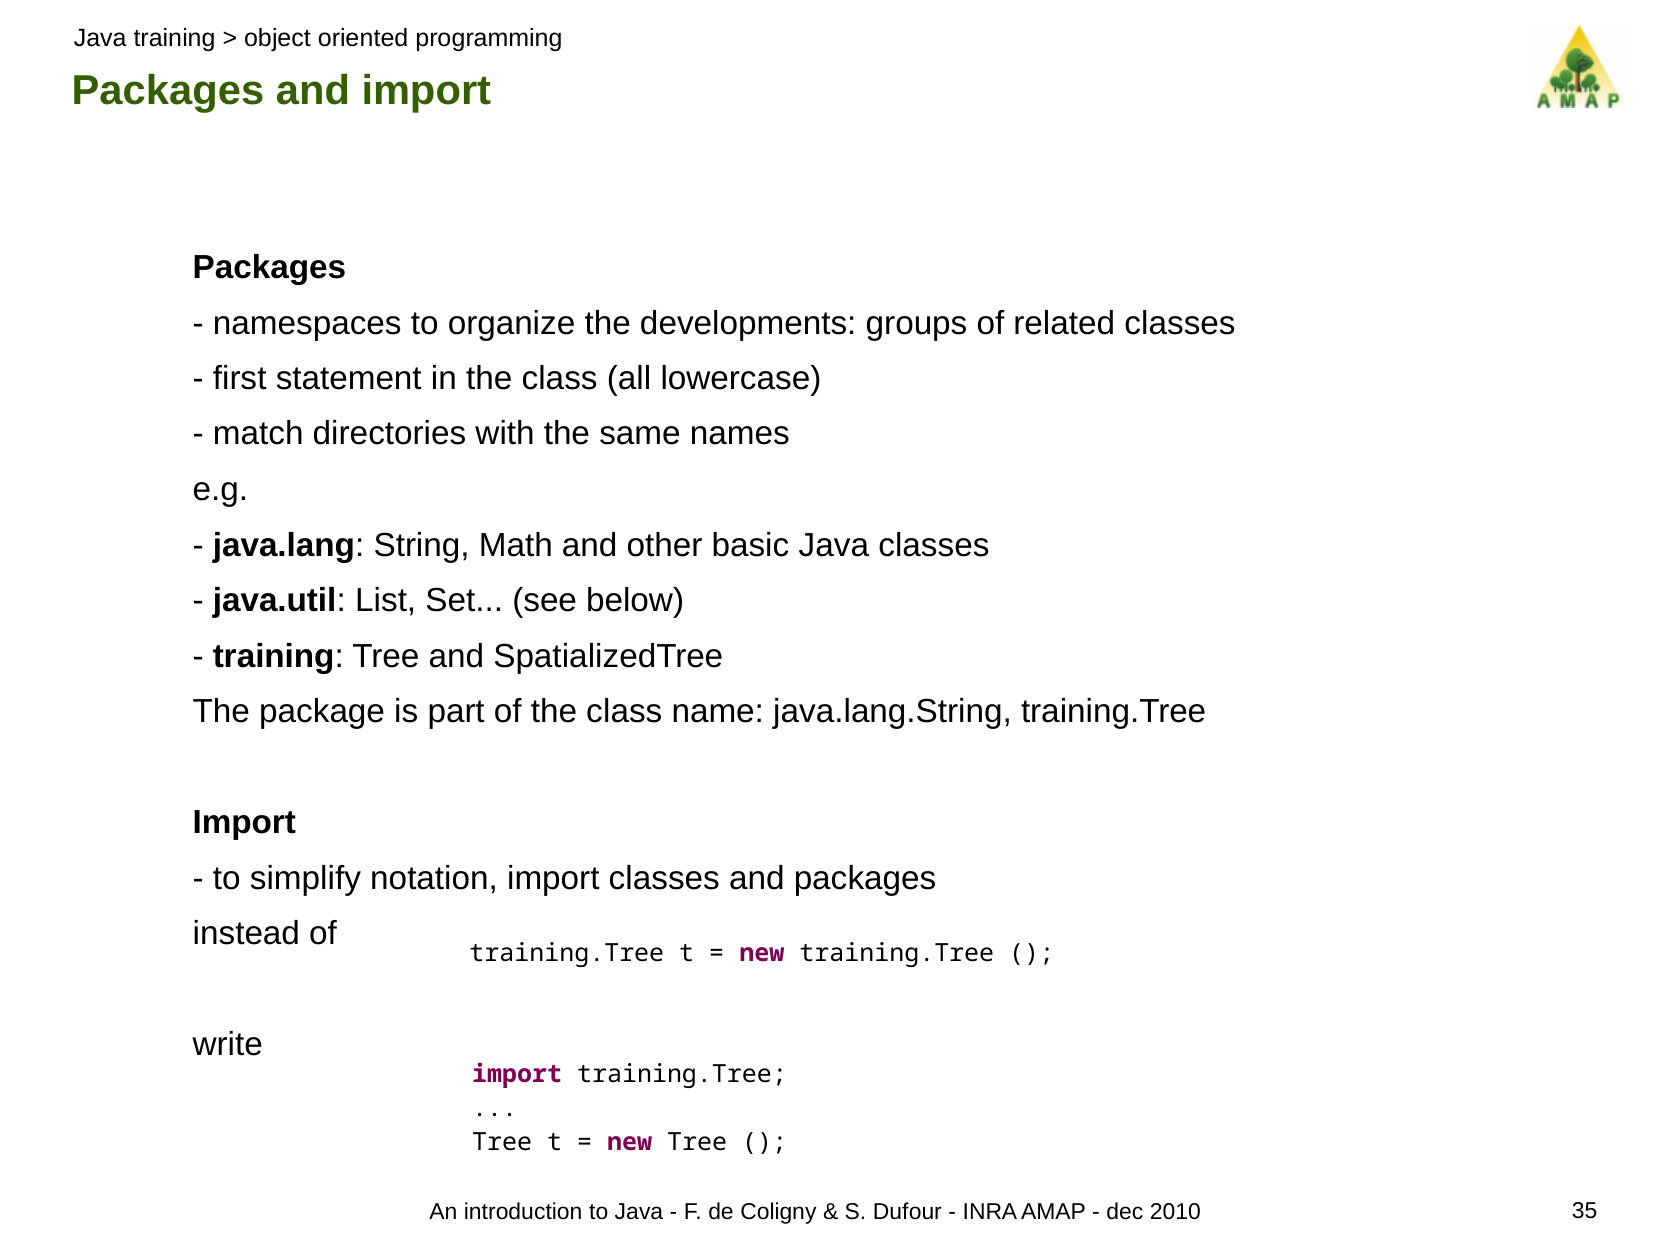

Java training > object oriented programming
Packages and import
Packages
- namespaces to organize the developments: groups of related classes
- first statement in the class (all lowercase)
- match directories with the same names
e.g.
- java.lang: String, Math and other basic Java classes
- java.util: List, Set... (see below)
- training: Tree and SpatializedTree
The package is part of the class name: java.lang.String, training.Tree
Import
- to simplify notation, import classes and packages
instead of
write
training.Tree t = new training.Tree ();
import training.Tree;
...
Tree t = new Tree ();
35